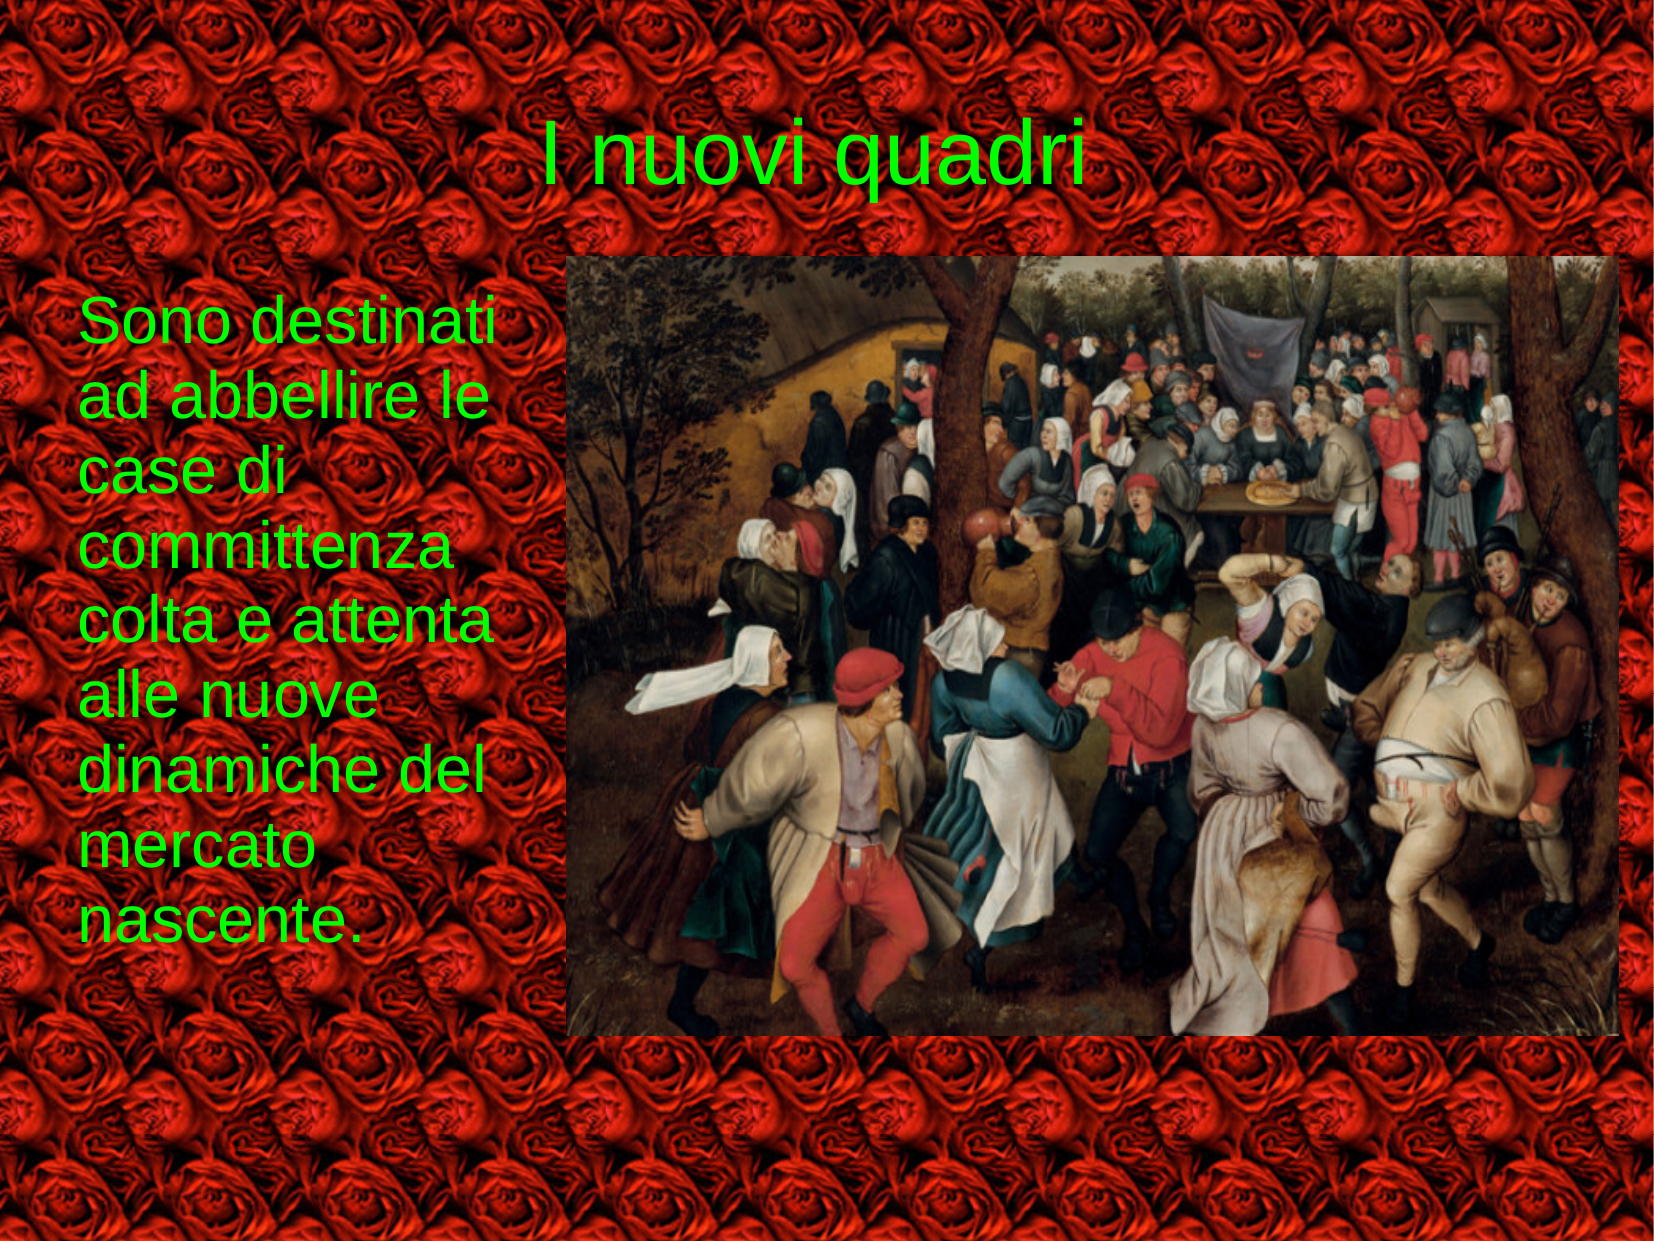

# I nuovi quadri
Sono destinati ad abbellire le case di committenza colta e attenta alle nuove dinamiche del mercato nascente.